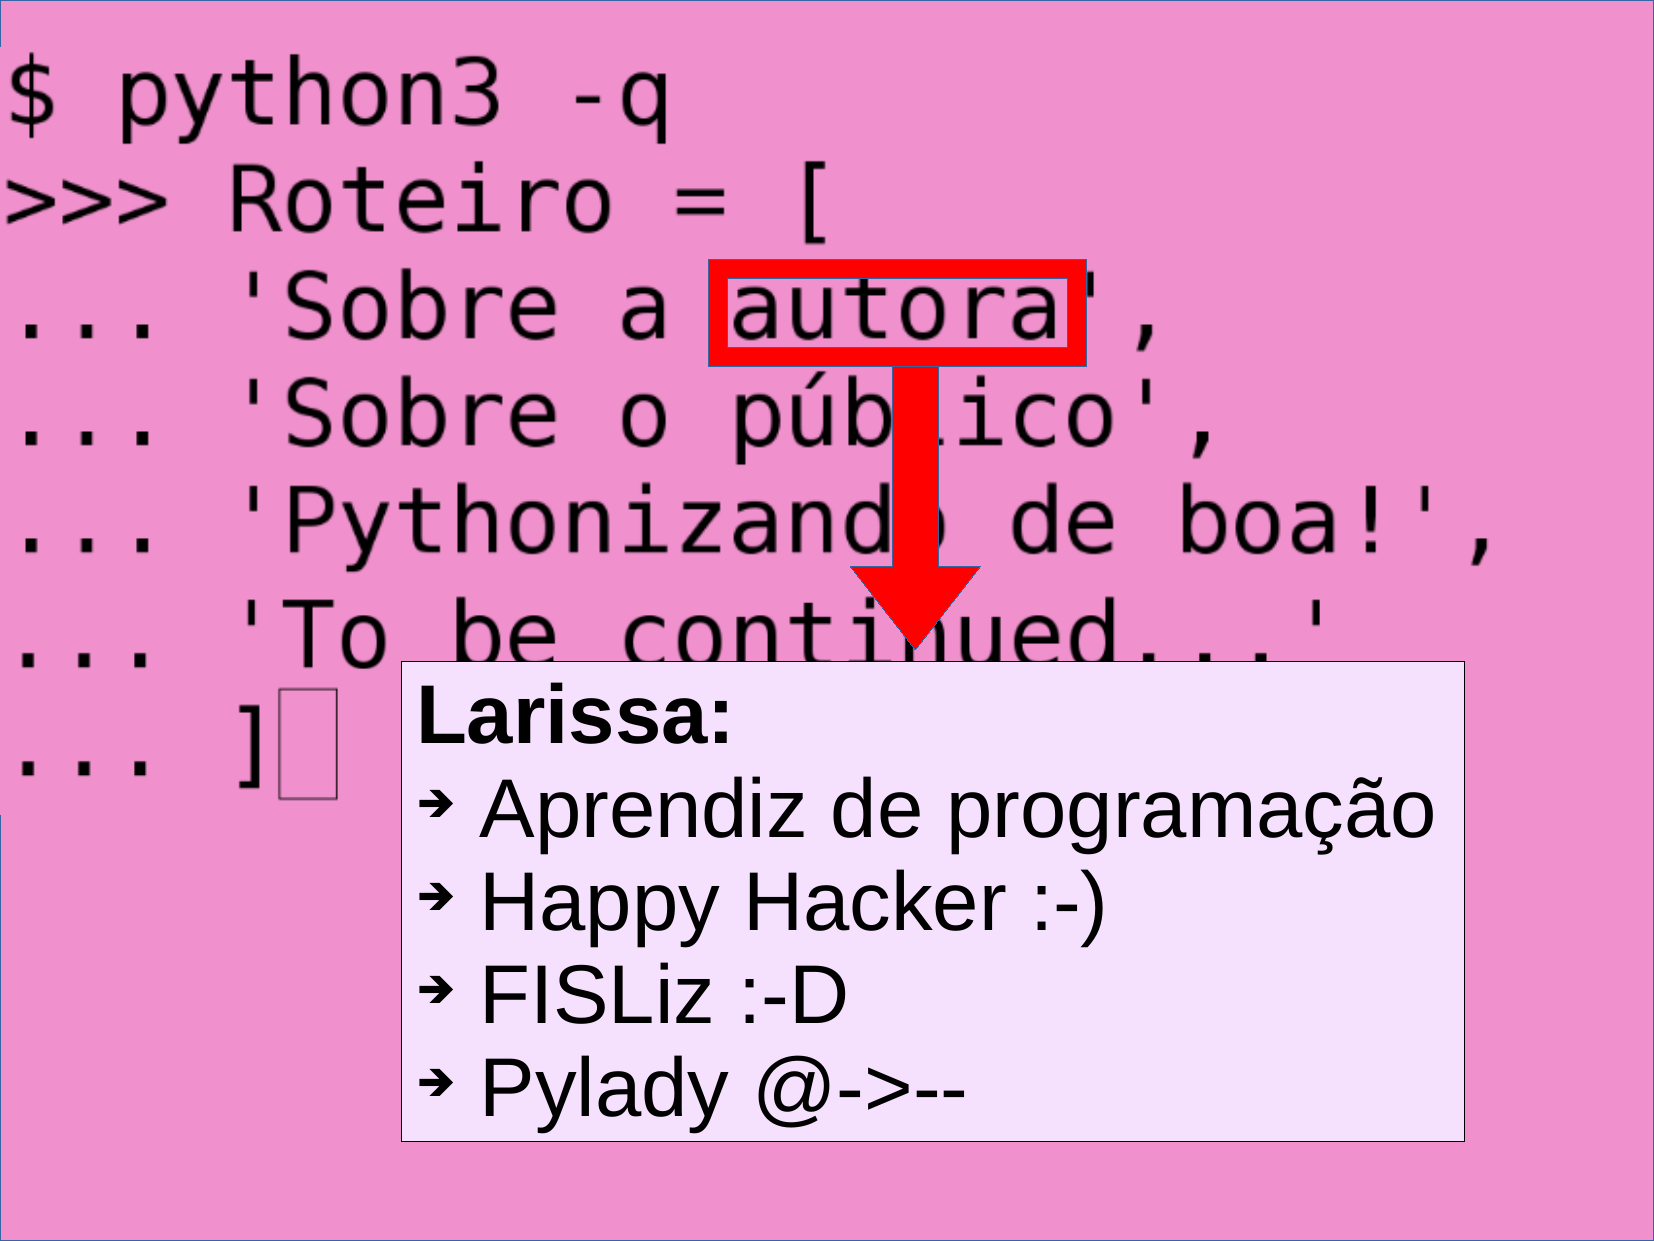

Larissa:
 Aprendiz de programação
 Happy Hacker :-)
 FISLiz :-D
 Pylady @->--